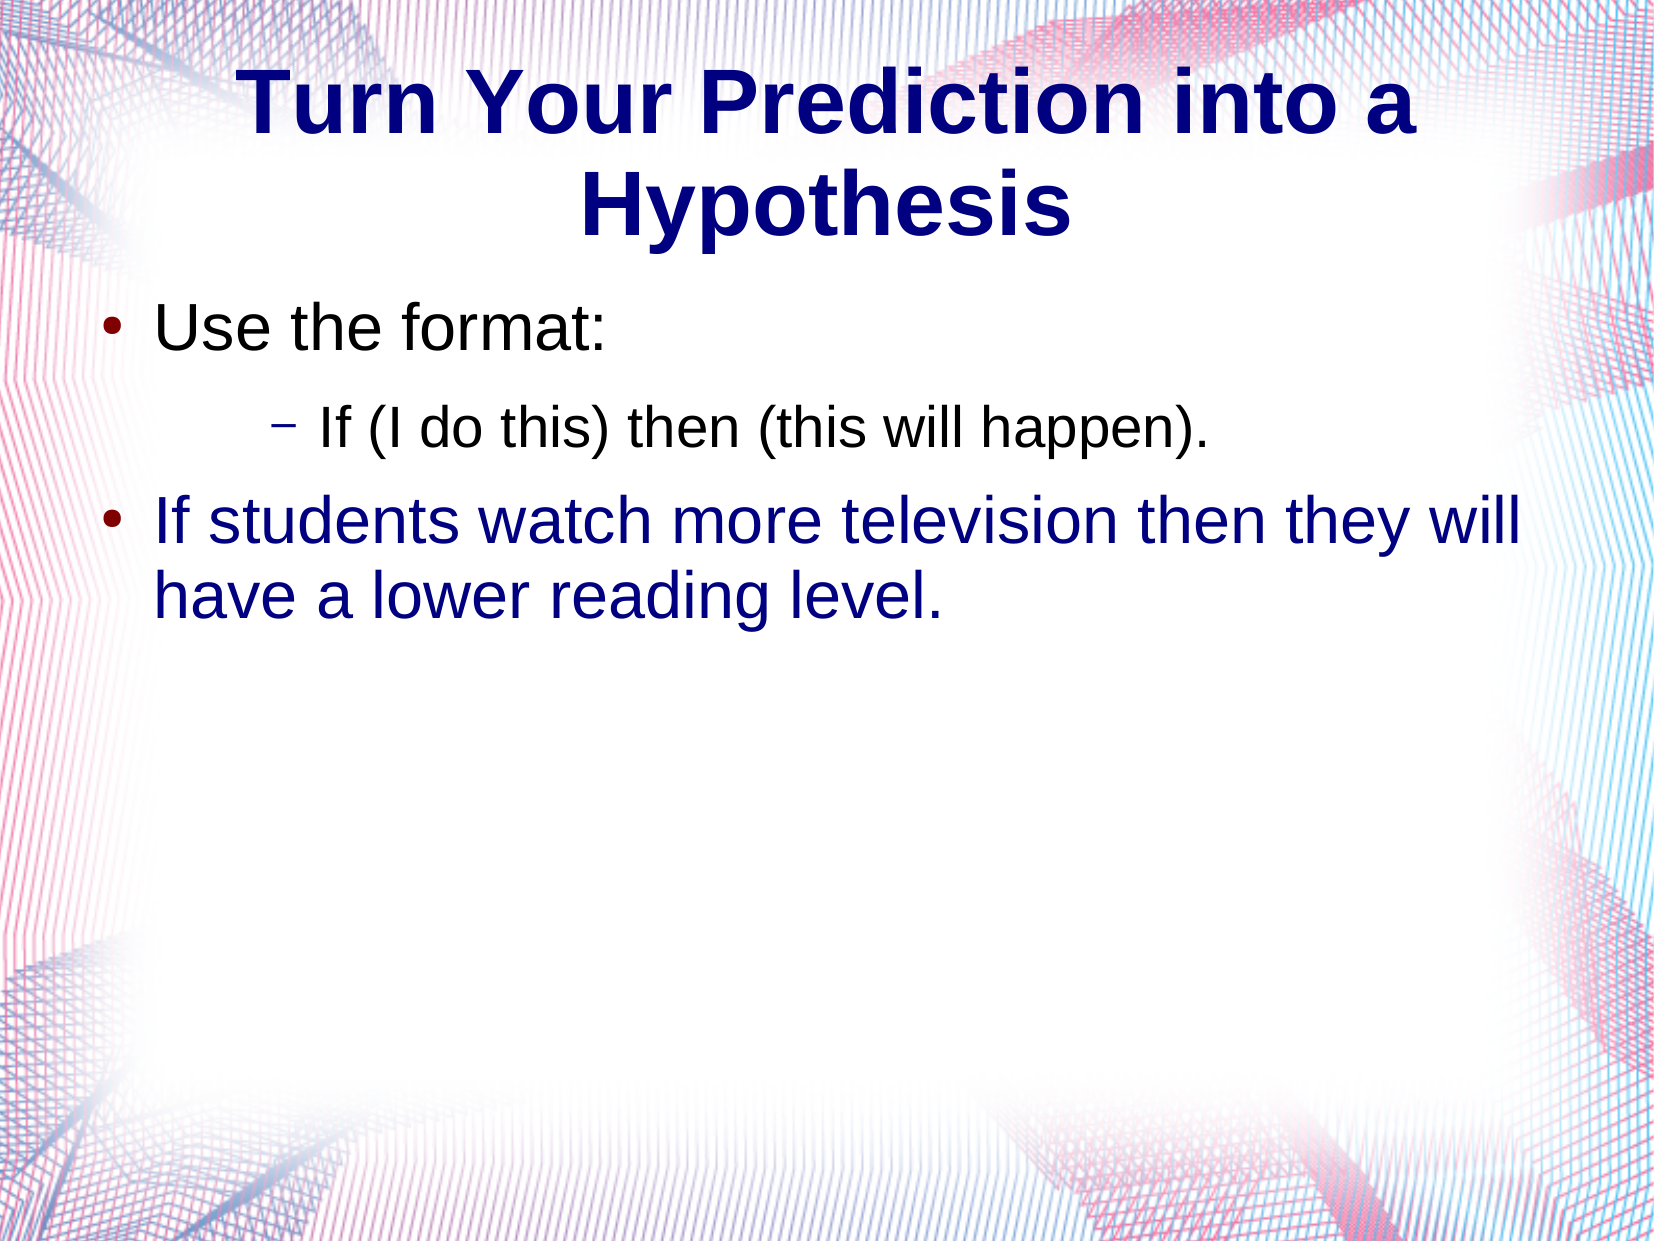

# Turn Your Prediction into a Hypothesis
Use the format:
If (I do this) then (this will happen).
If students watch more television then they will have a lower reading level.